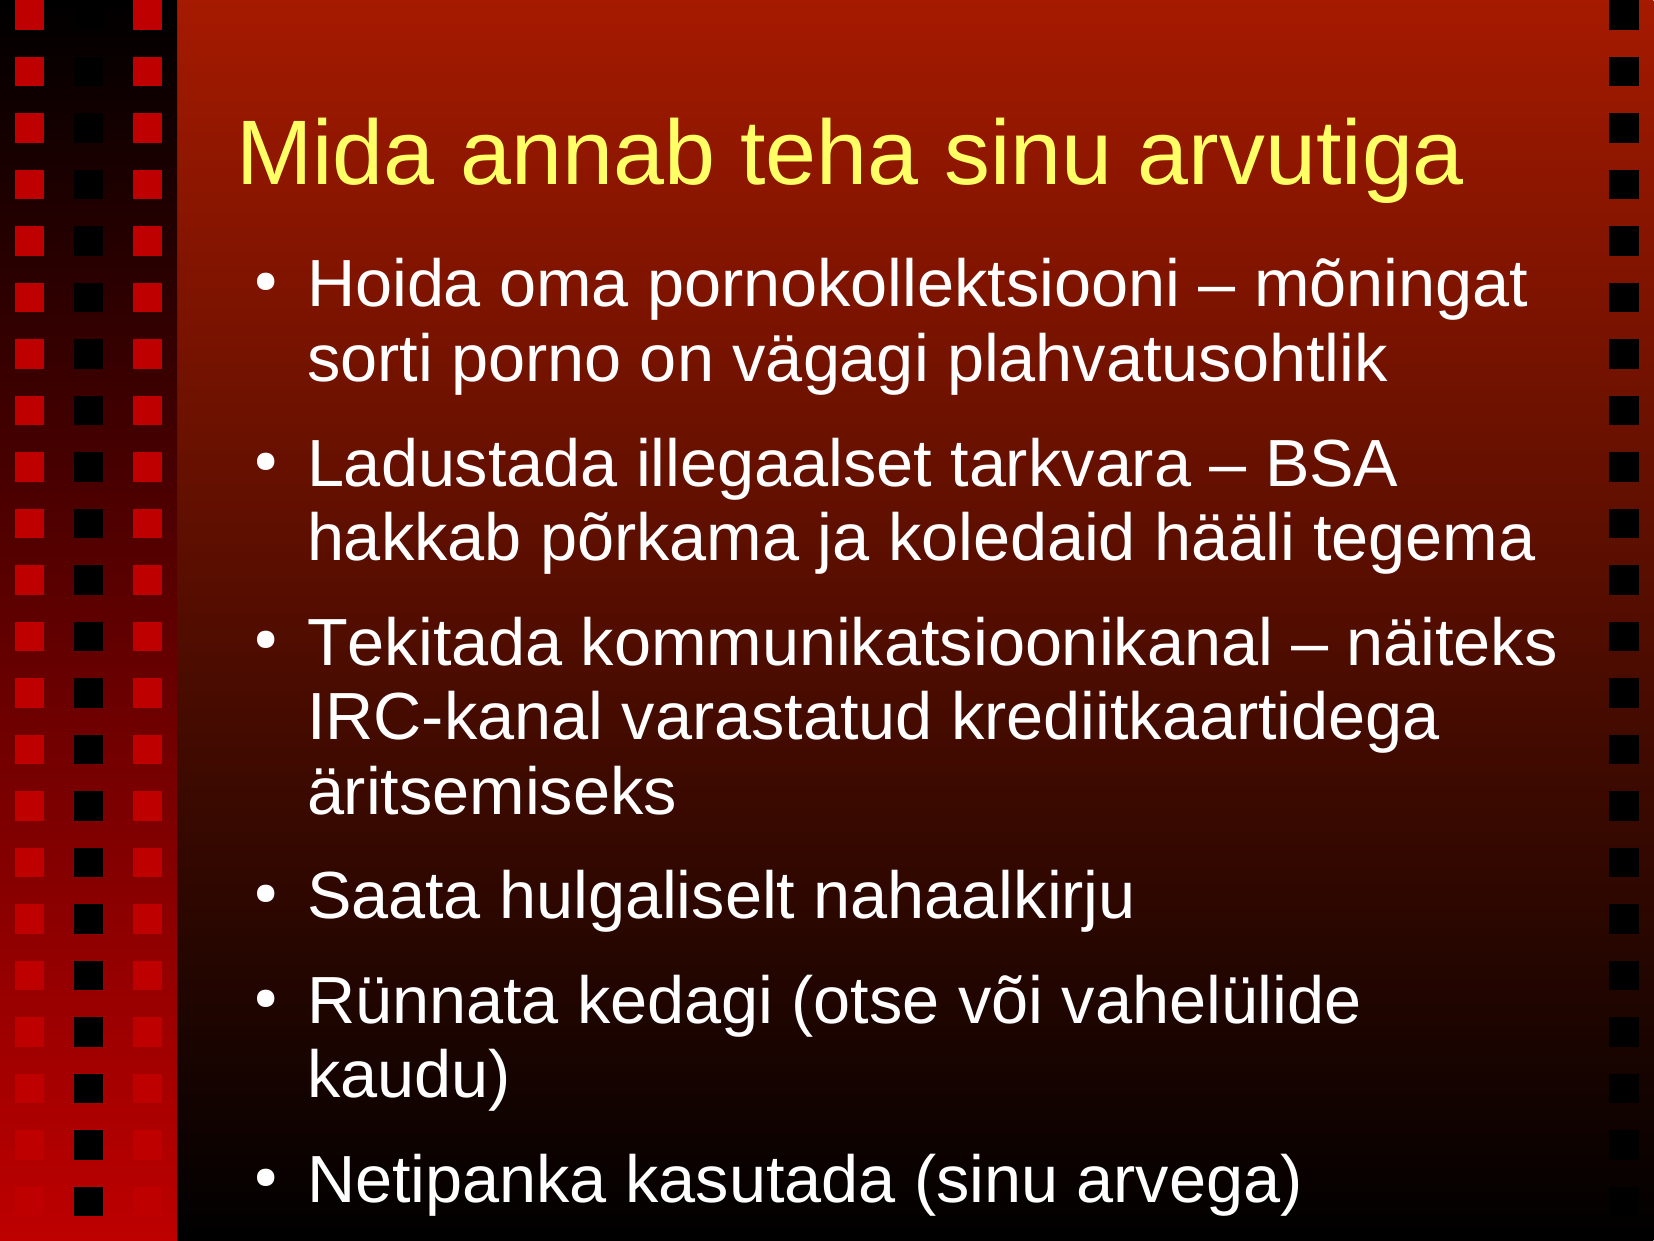

# Mida annab teha sinu arvutiga
Hoida oma pornokollektsiooni – mõningat sorti porno on vägagi plahvatusohtlik
Ladustada illegaalset tarkvara – BSA hakkab põrkama ja koledaid hääli tegema
Tekitada kommunikatsioonikanal – näiteks IRC-kanal varastatud krediitkaartidega äritsemiseks
Saata hulgaliselt nahaalkirju
Rünnata kedagi (otse või vahelülide kaudu)
Netipanka kasutada (sinu arvega)